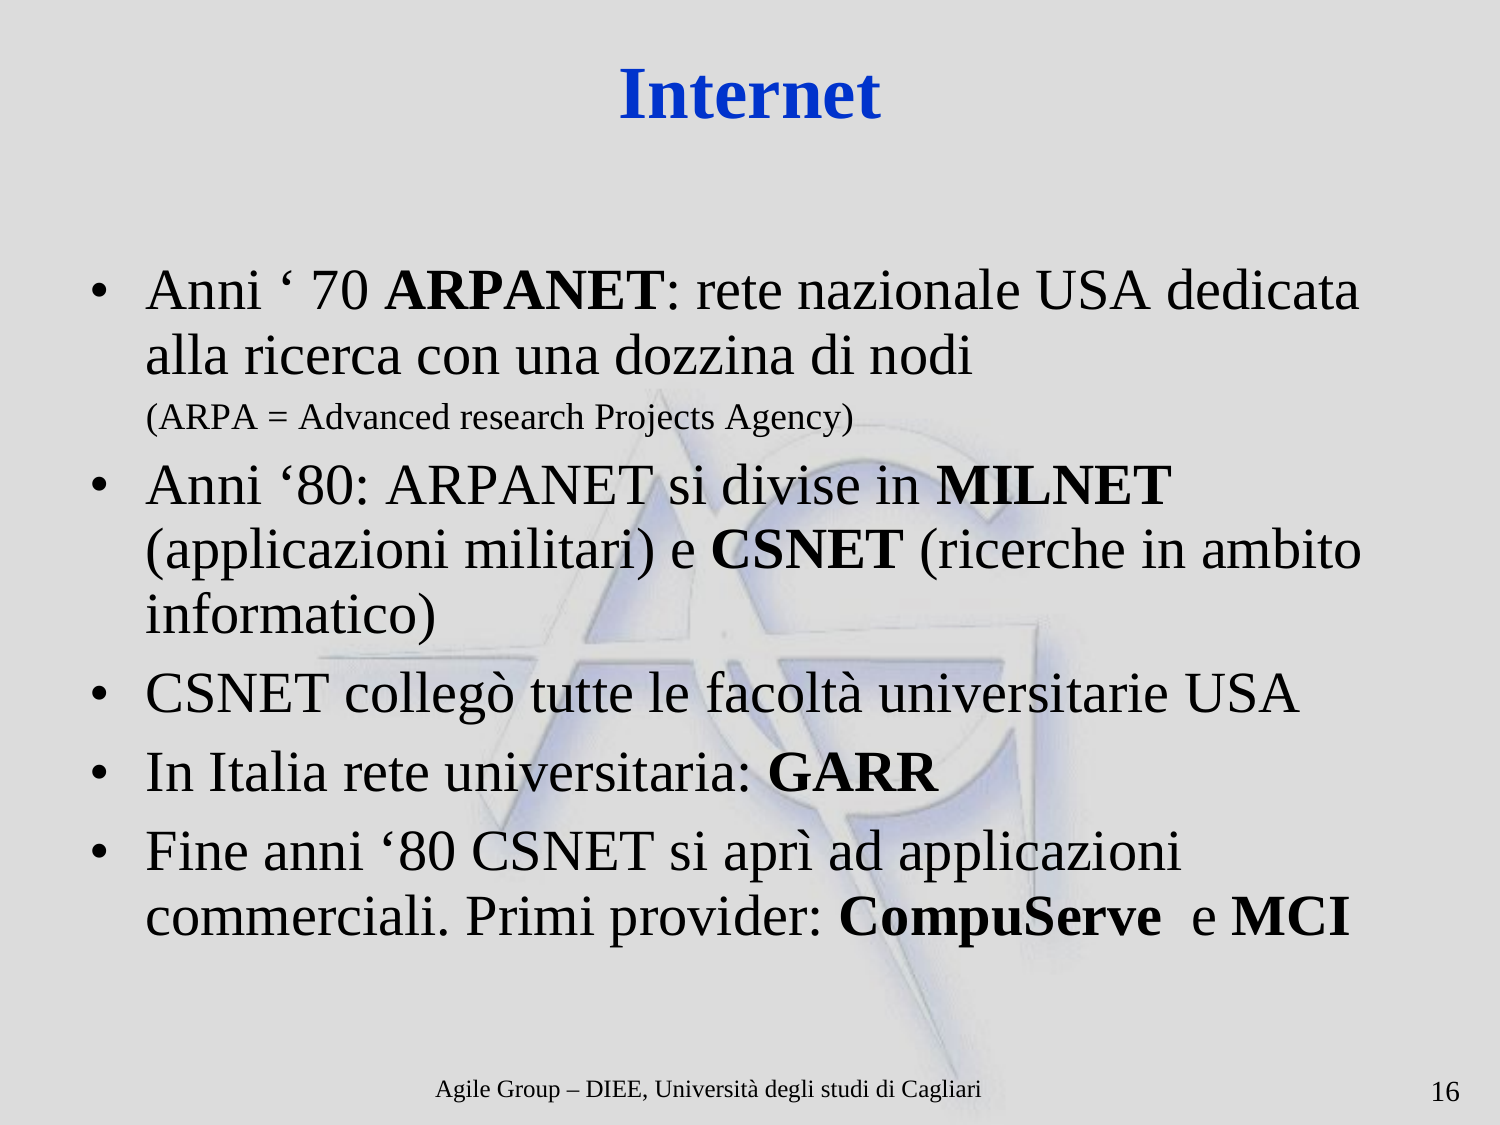

# Internet
Anni ‘ 70 ARPANET: rete nazionale USA dedicata alla ricerca con una dozzina di nodi
	(ARPA = Advanced research Projects Agency)
Anni ‘80: ARPANET si divise in MILNET (applicazioni militari) e CSNET (ricerche in ambito informatico)
CSNET collegò tutte le facoltà universitarie USA
In Italia rete universitaria: GARR
Fine anni ‘80 CSNET si aprì ad applicazioni commerciali. Primi provider: CompuServe e MCI
16